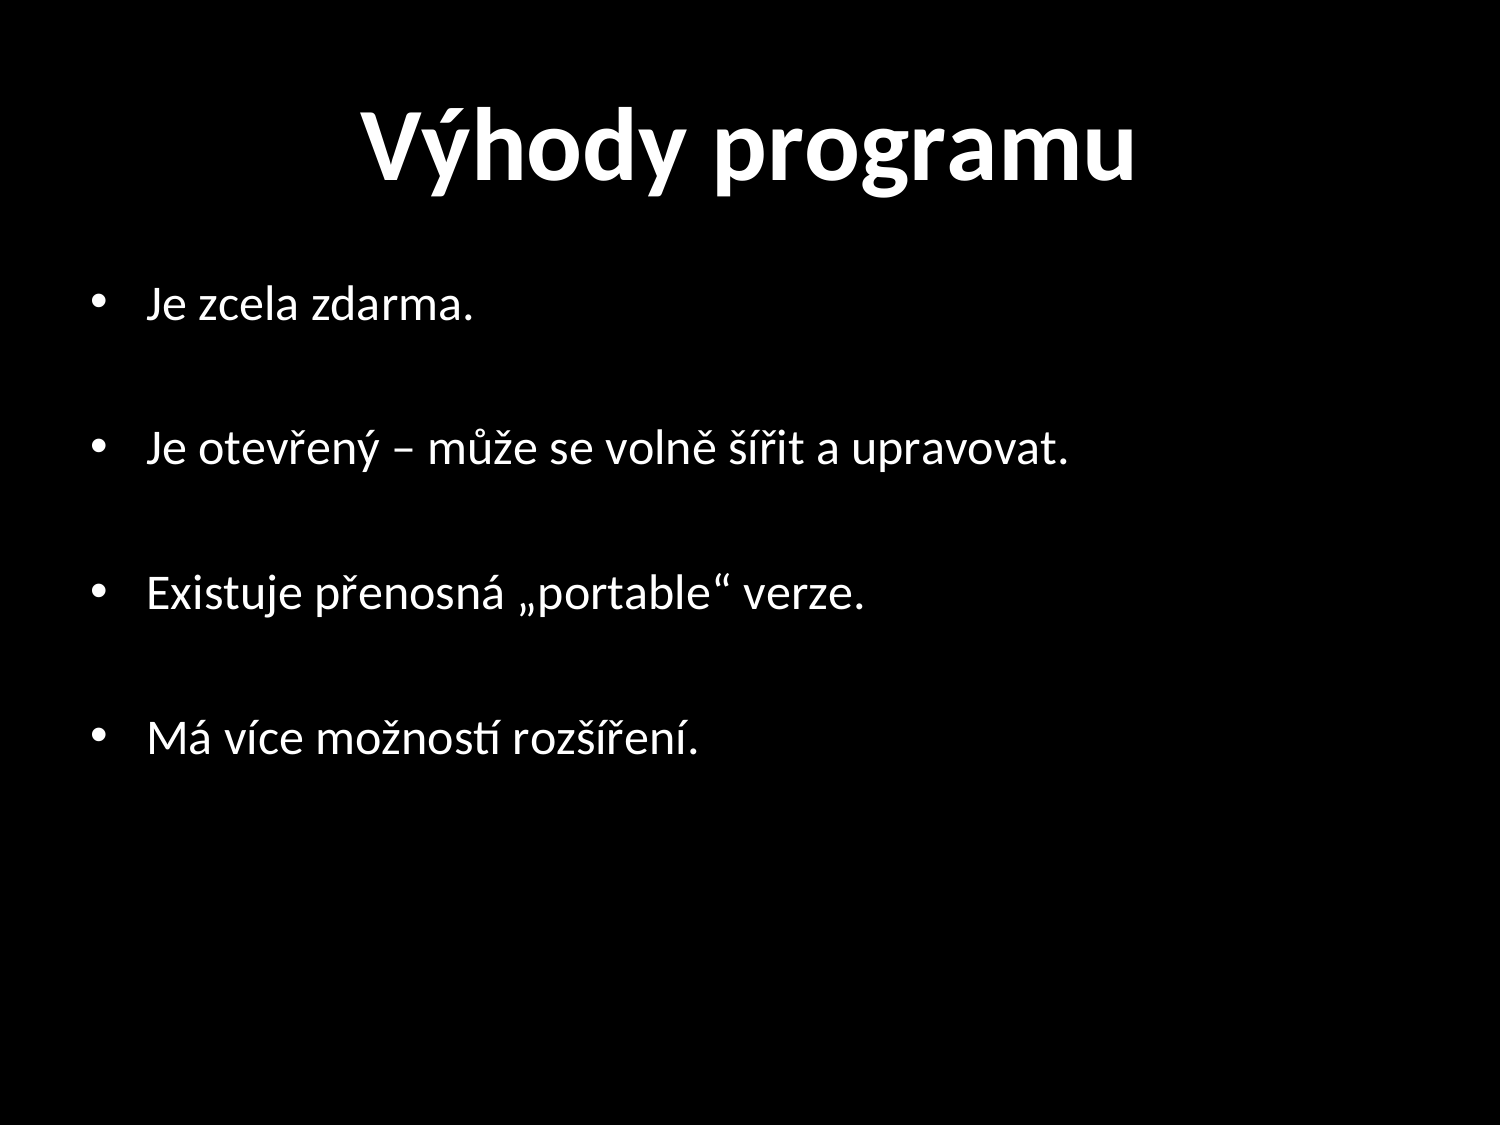

# Výhody programu
Je zcela zdarma.
Je otevřený – může se volně šířit a upravovat.
Existuje přenosná „portable“ verze.
Má více možností rozšíření.